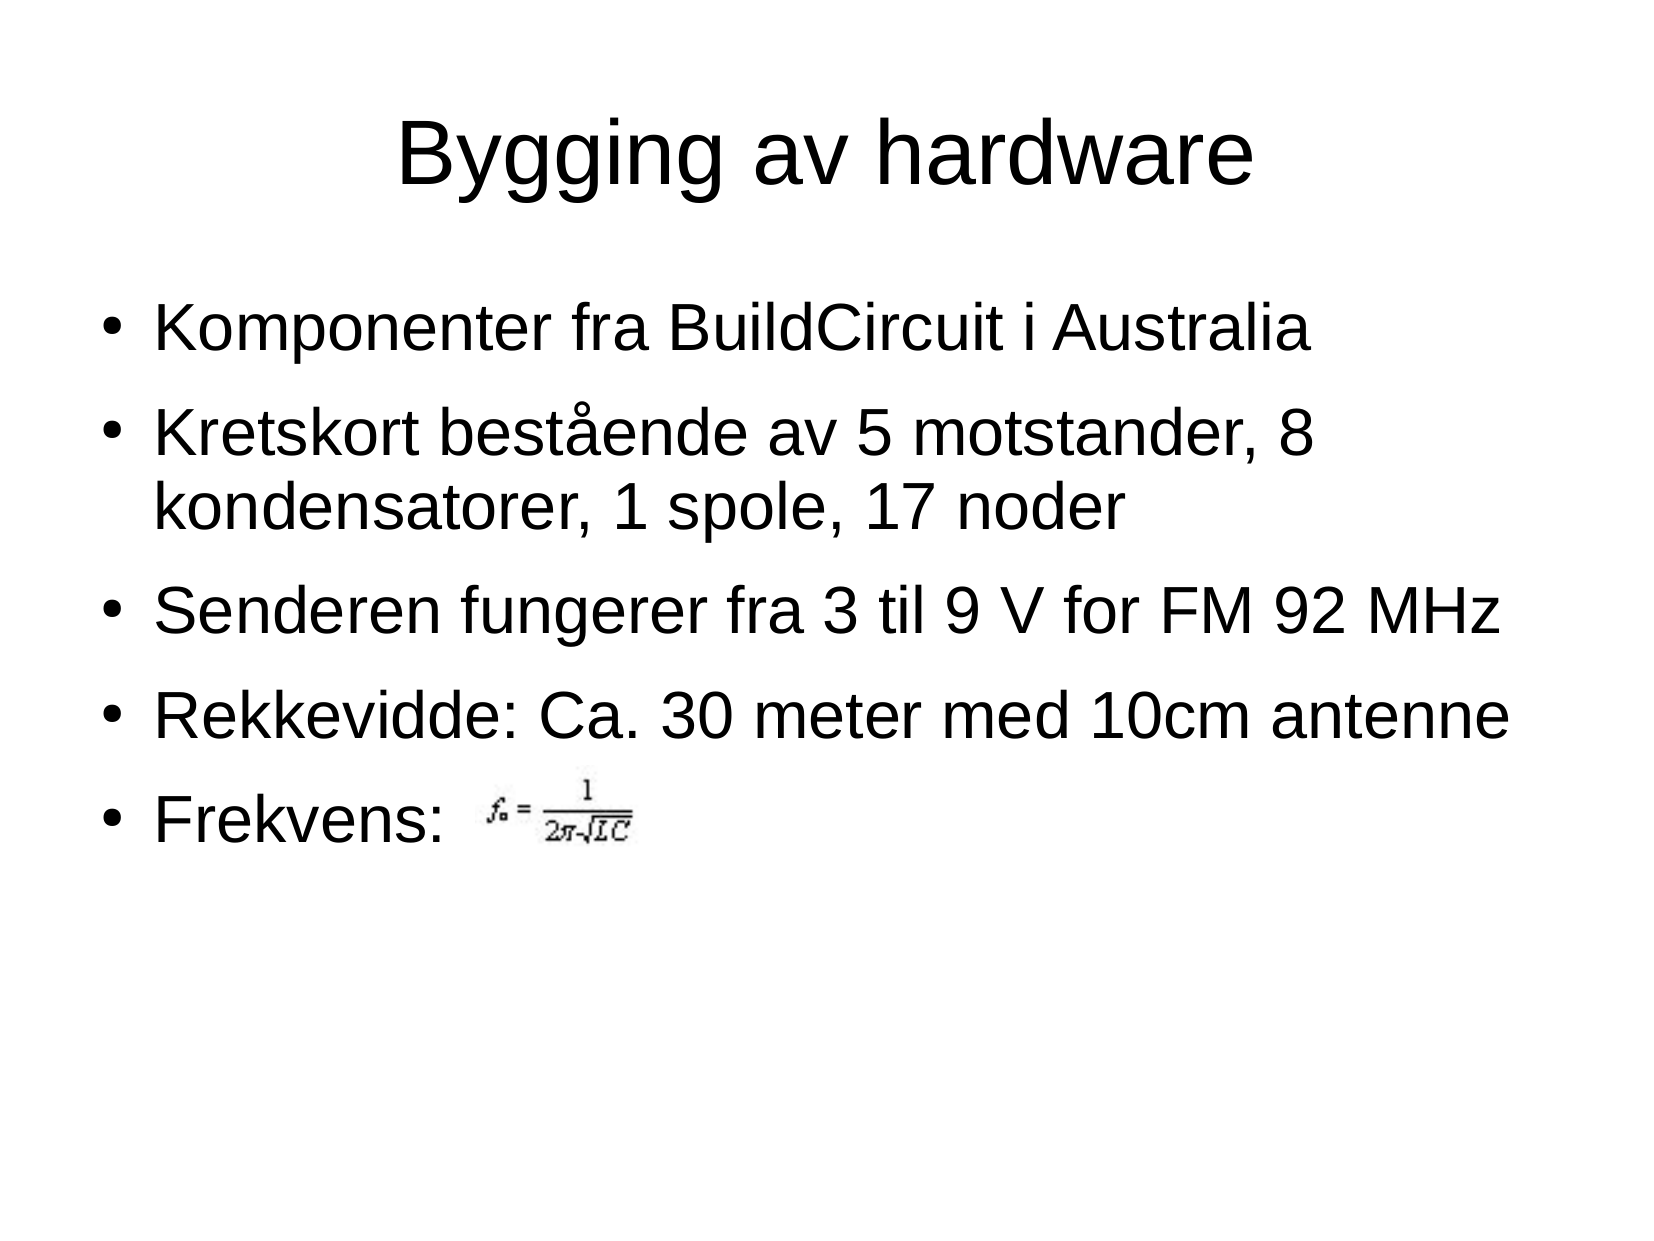

# Bygging av hardware
Komponenter fra BuildCircuit i Australia
Kretskort bestående av 5 motstander, 8 kondensatorer, 1 spole, 17 noder
Senderen fungerer fra 3 til 9 V for FM 92 MHz
Rekkevidde: Ca. 30 meter med 10cm antenne
Frekvens: